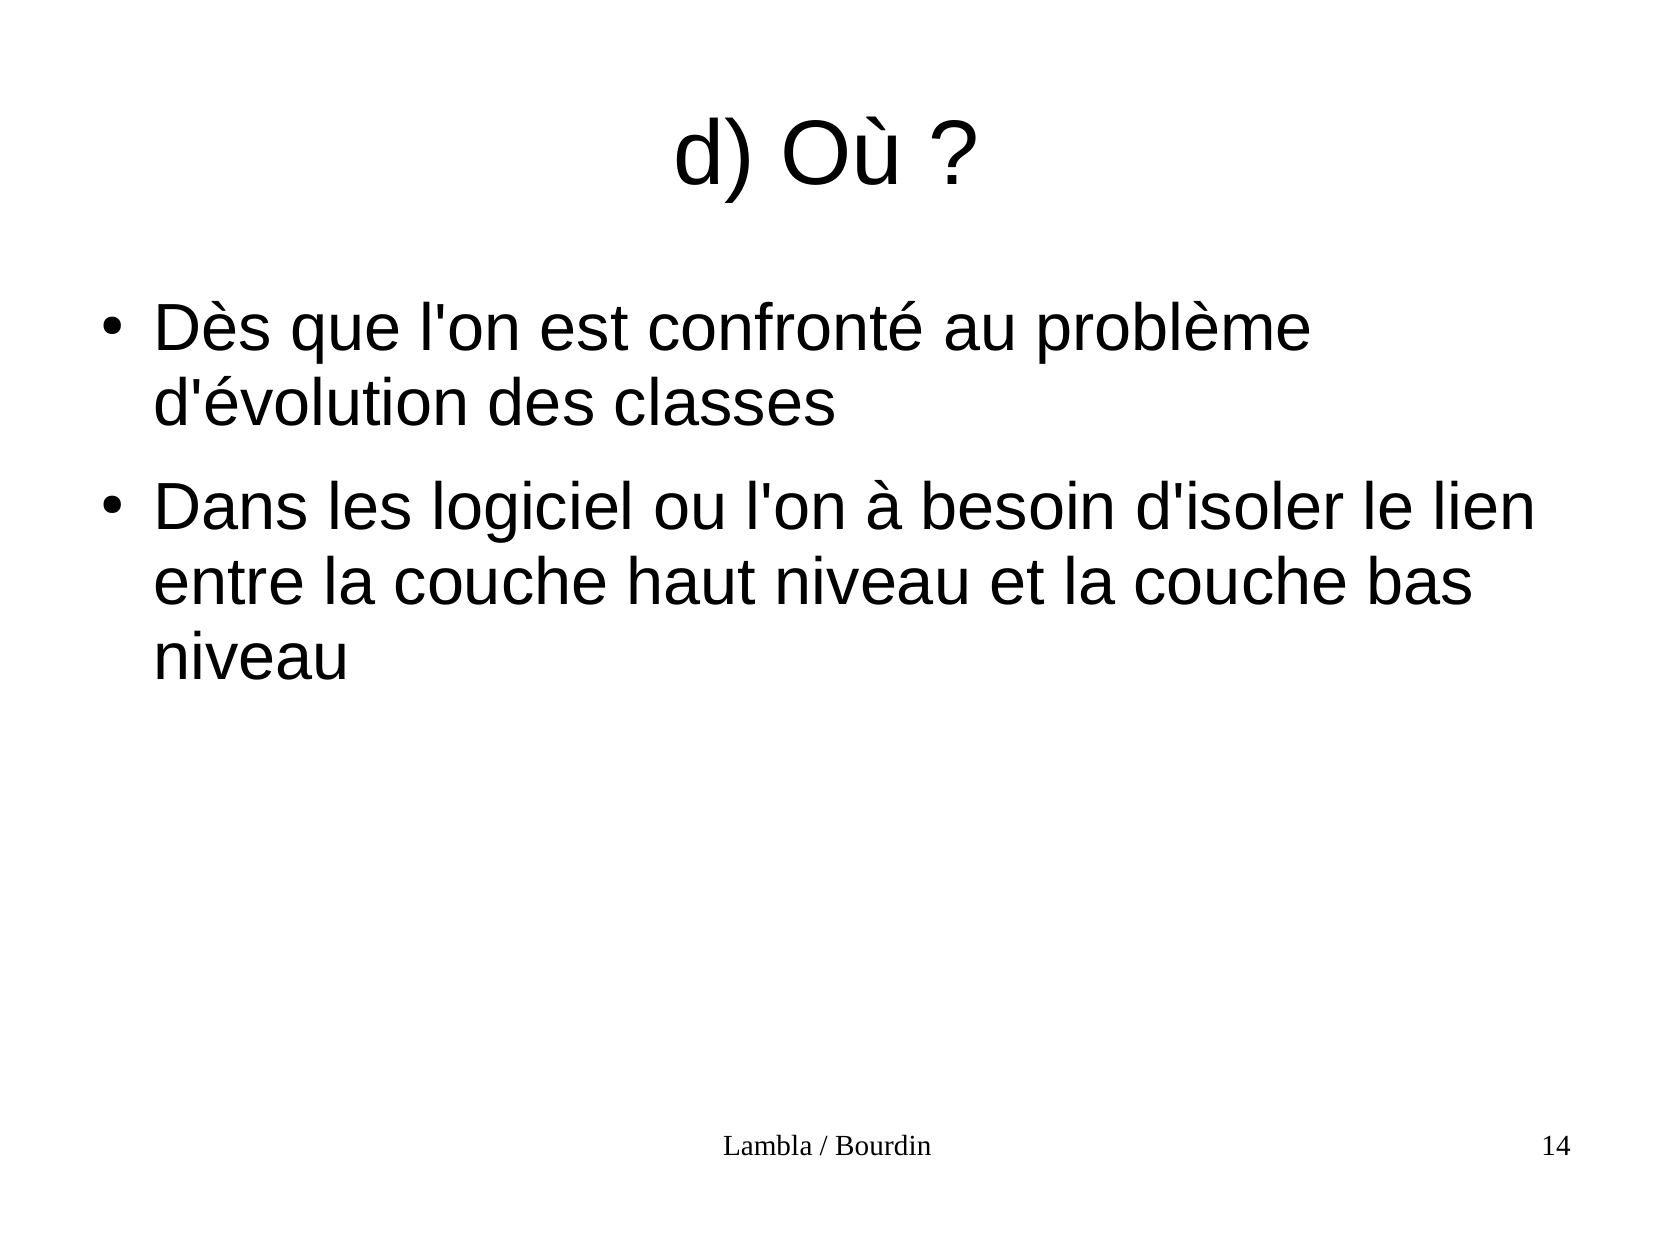

# d) Où ?
Dès que l'on est confronté au problème d'évolution des classes
Dans les logiciel ou l'on à besoin d'isoler le lien entre la couche haut niveau et la couche bas niveau
Lambla / Bourdin
14